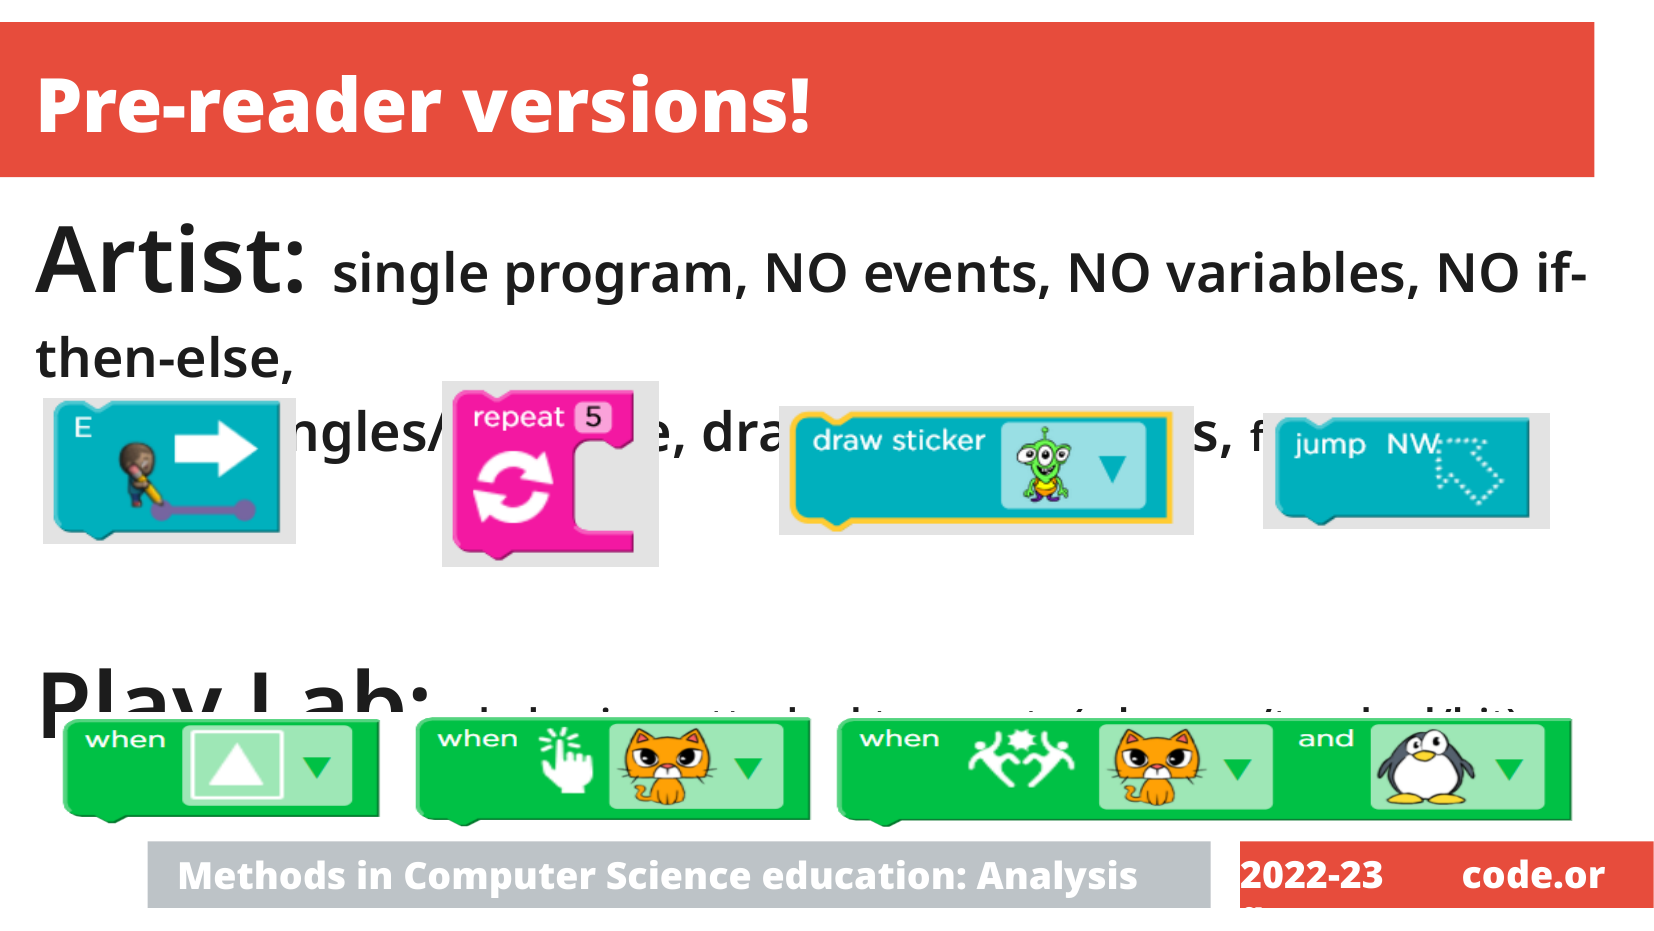

# Pre-reader versions!
Artist: single program, NO events, NO variables, NO if-then-else,
	fixed angles/distance, draw/jump/stickers, fixed loop
Play Lab:	behaviors attached to agents (when up/touched/hit)
 	NO variables, simple commands, NO if-then-else, fixed repetition
Methods in Computer Science education: Analysis
2022-23 code.org